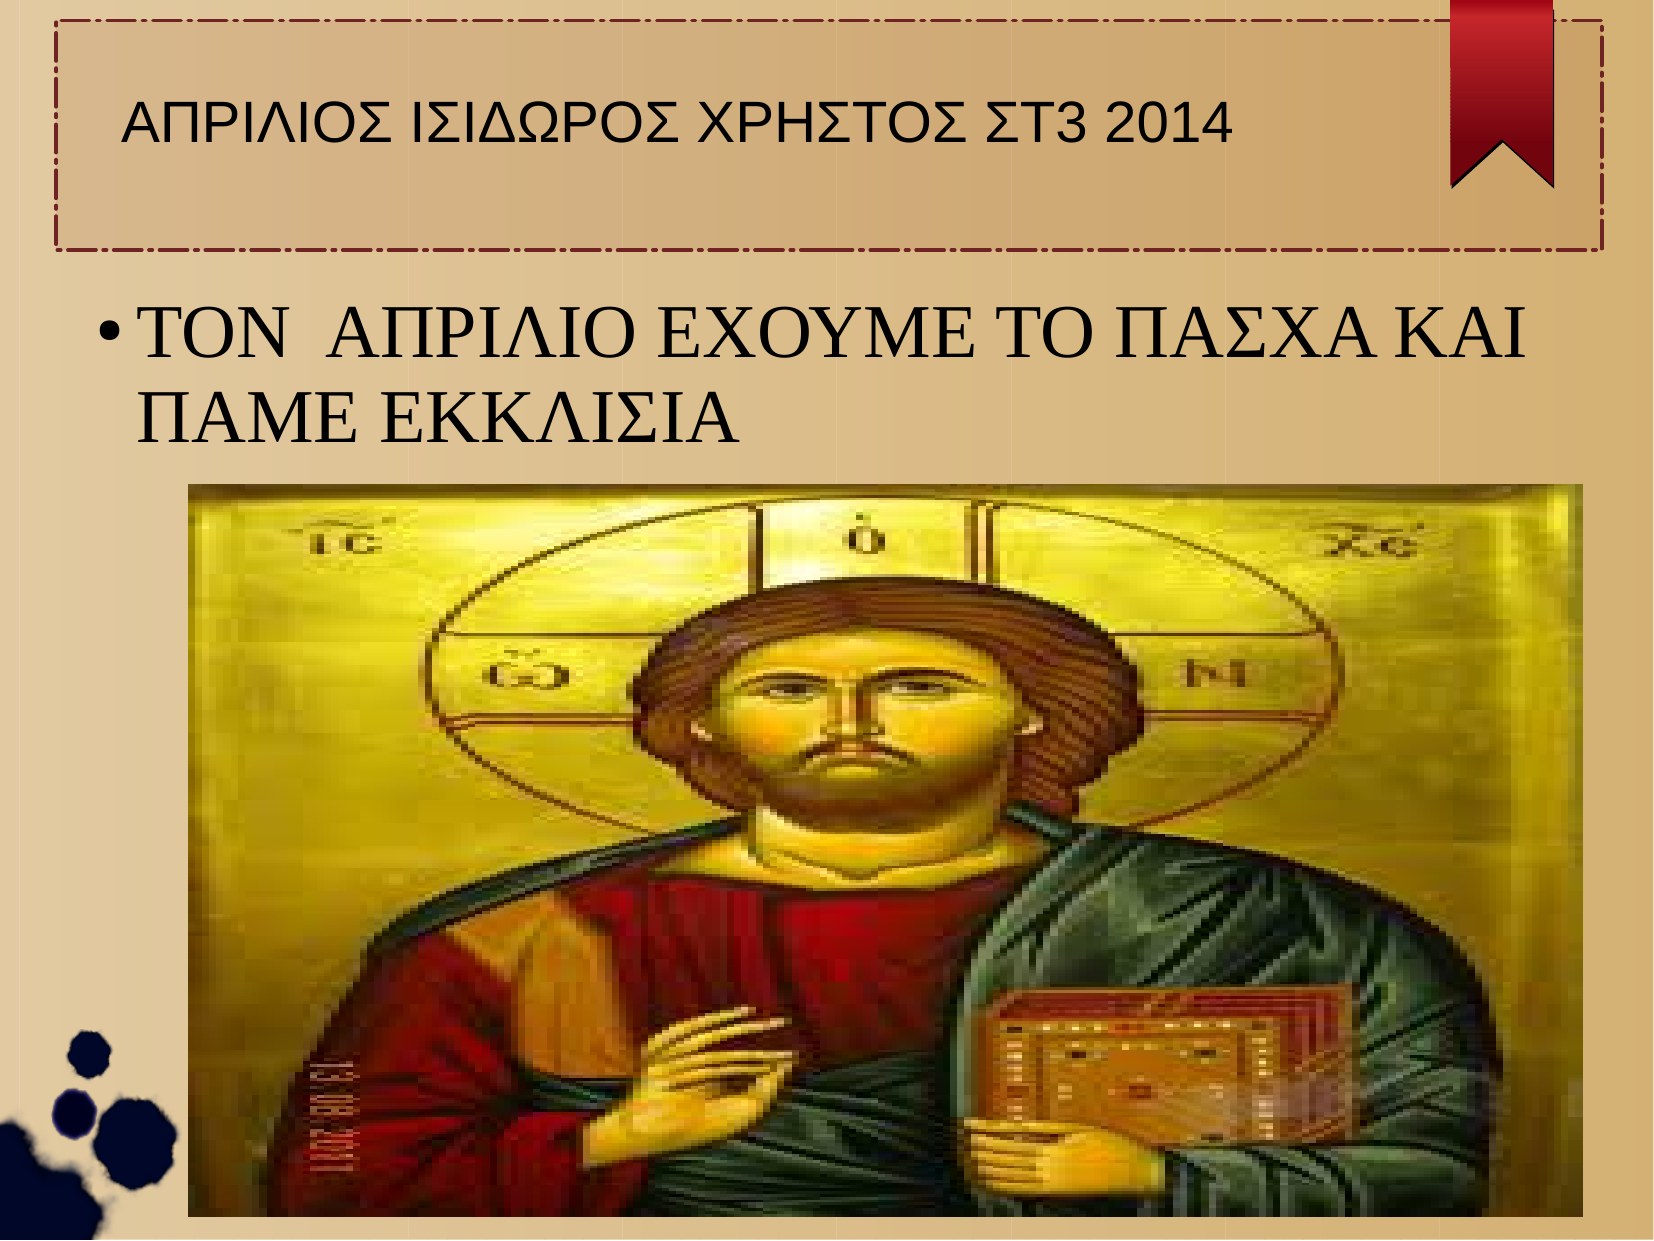

#
ΑΠΡΙΛΙΟΣ ΙΣΙΔΩΡΟΣ ΧΡΗΣΤΟΣ ΣΤ3 2014
ΤΟΝ ΑΠΡΙΛΙΟ ΕΧΟΥΜΕ ΤΟ ΠΑΣΧΑ ΚΑΙ ΠΑΜΕ ΕΚΚΛΙΣΙΑ